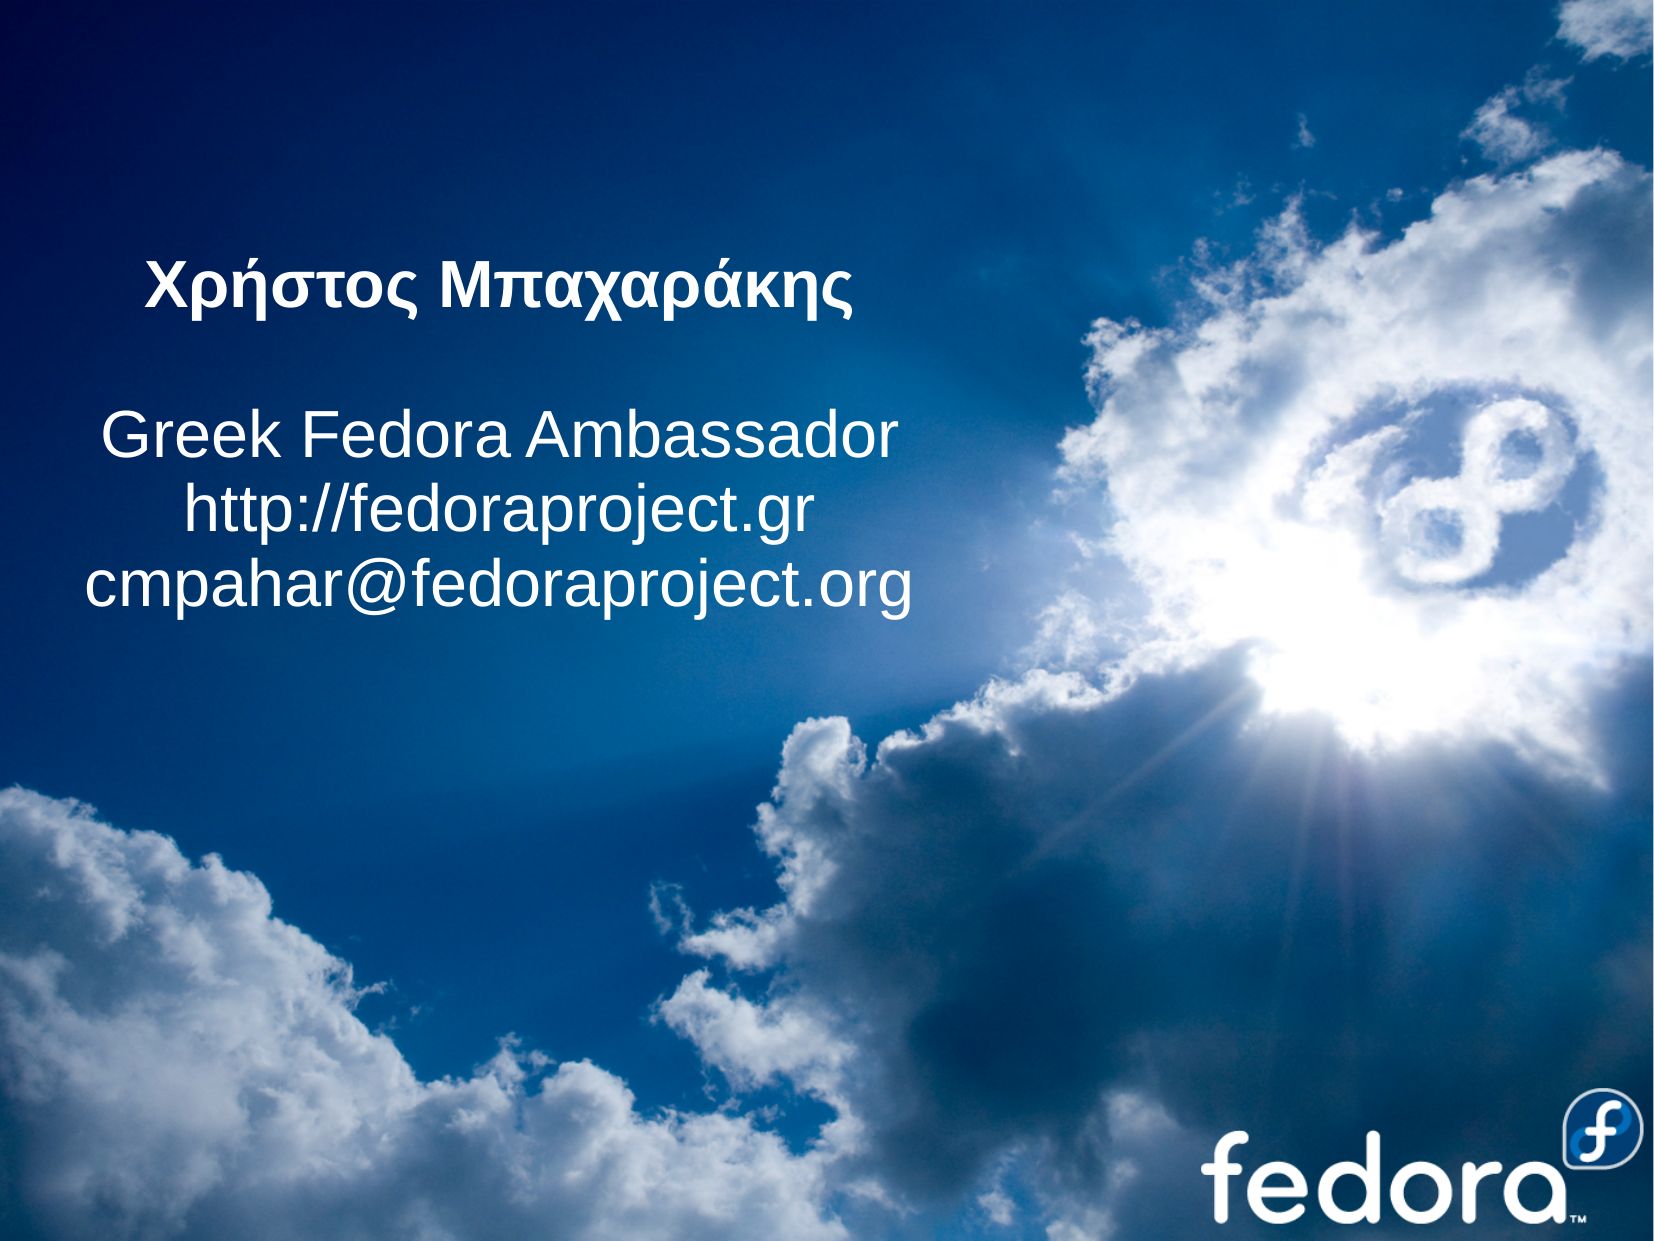

# Χρήστος Μπαχαράκης
Greek Fedora Ambassador
http://fedoraproject.gr
cmpahar@fedoraproject.org